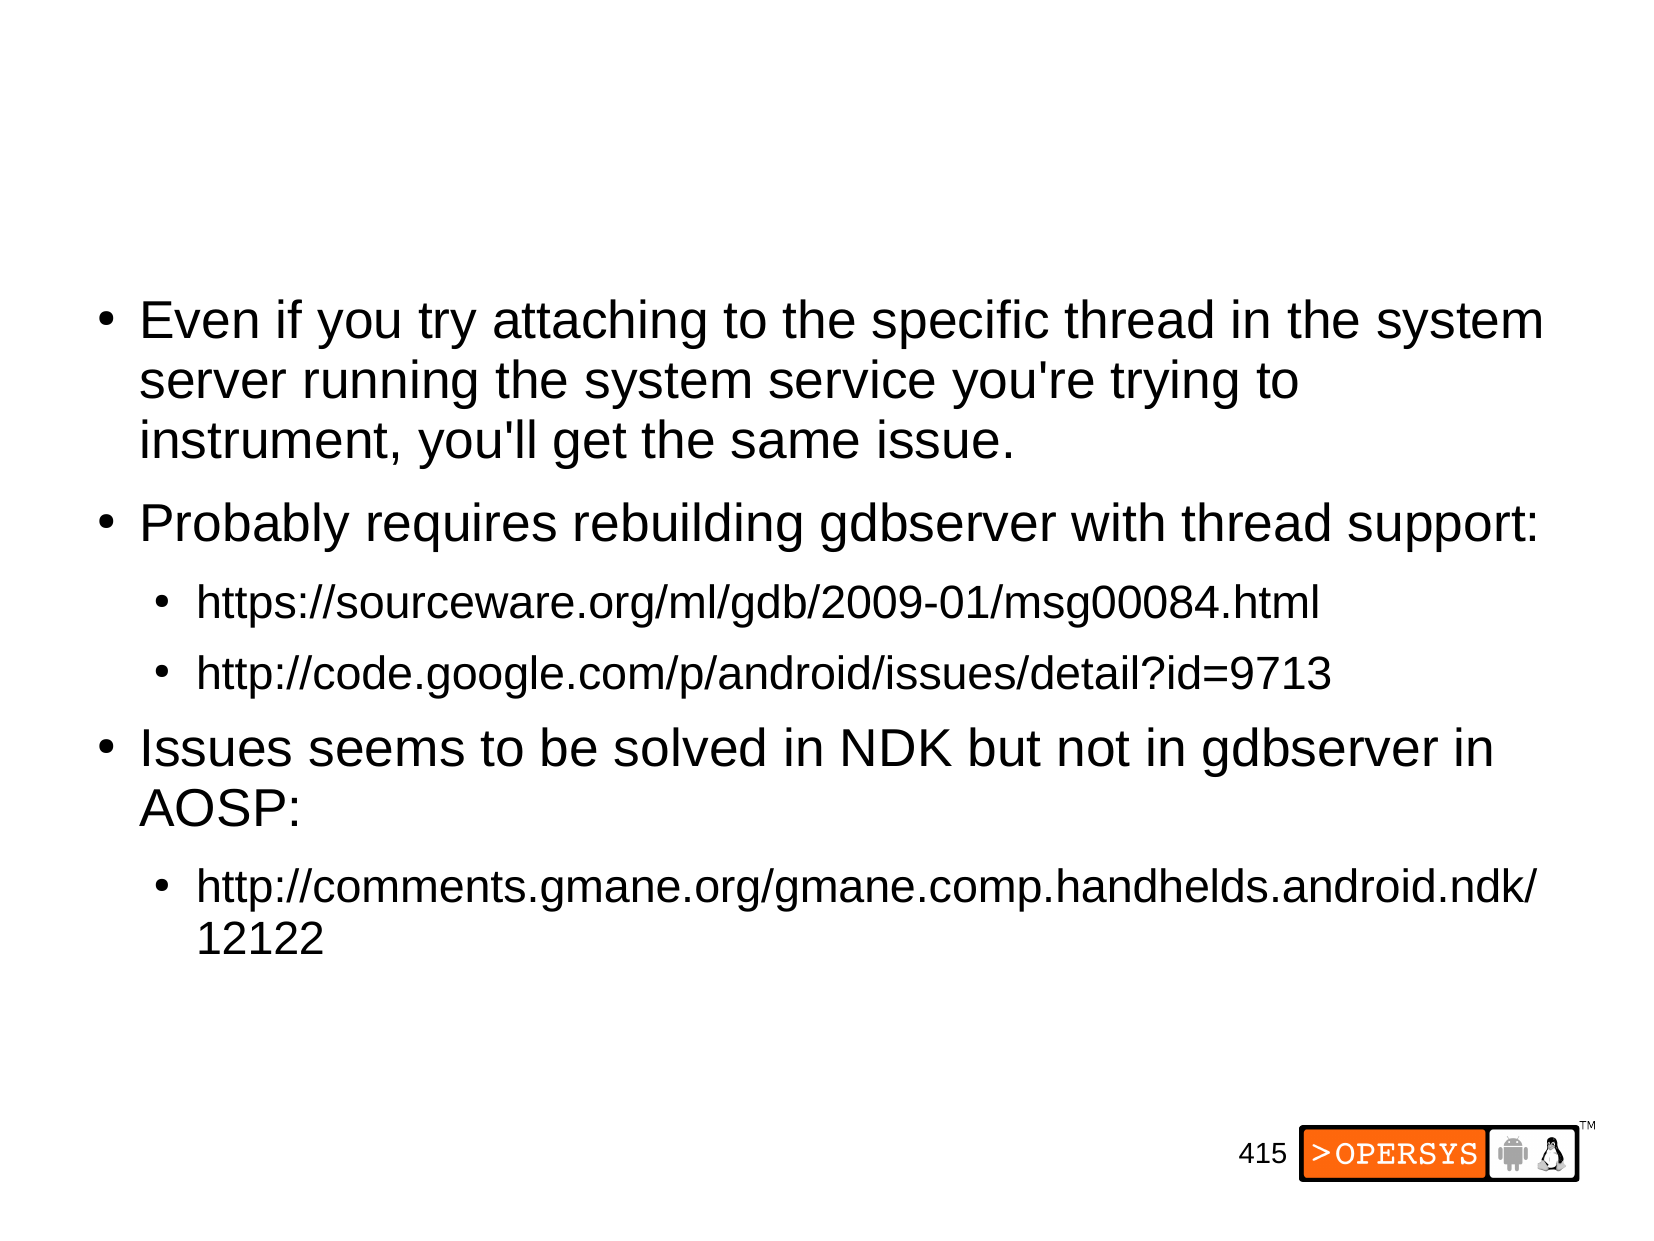

# Even if you try attaching to the specific thread in the system server running the system service you're trying to instrument, you'll get the same issue.
Probably requires rebuilding gdbserver with thread support:
https://sourceware.org/ml/gdb/2009-01/msg00084.html
http://code.google.com/p/android/issues/detail?id=9713
Issues seems to be solved in NDK but not in gdbserver in AOSP:
http://comments.gmane.org/gmane.comp.handhelds.android.ndk/12122